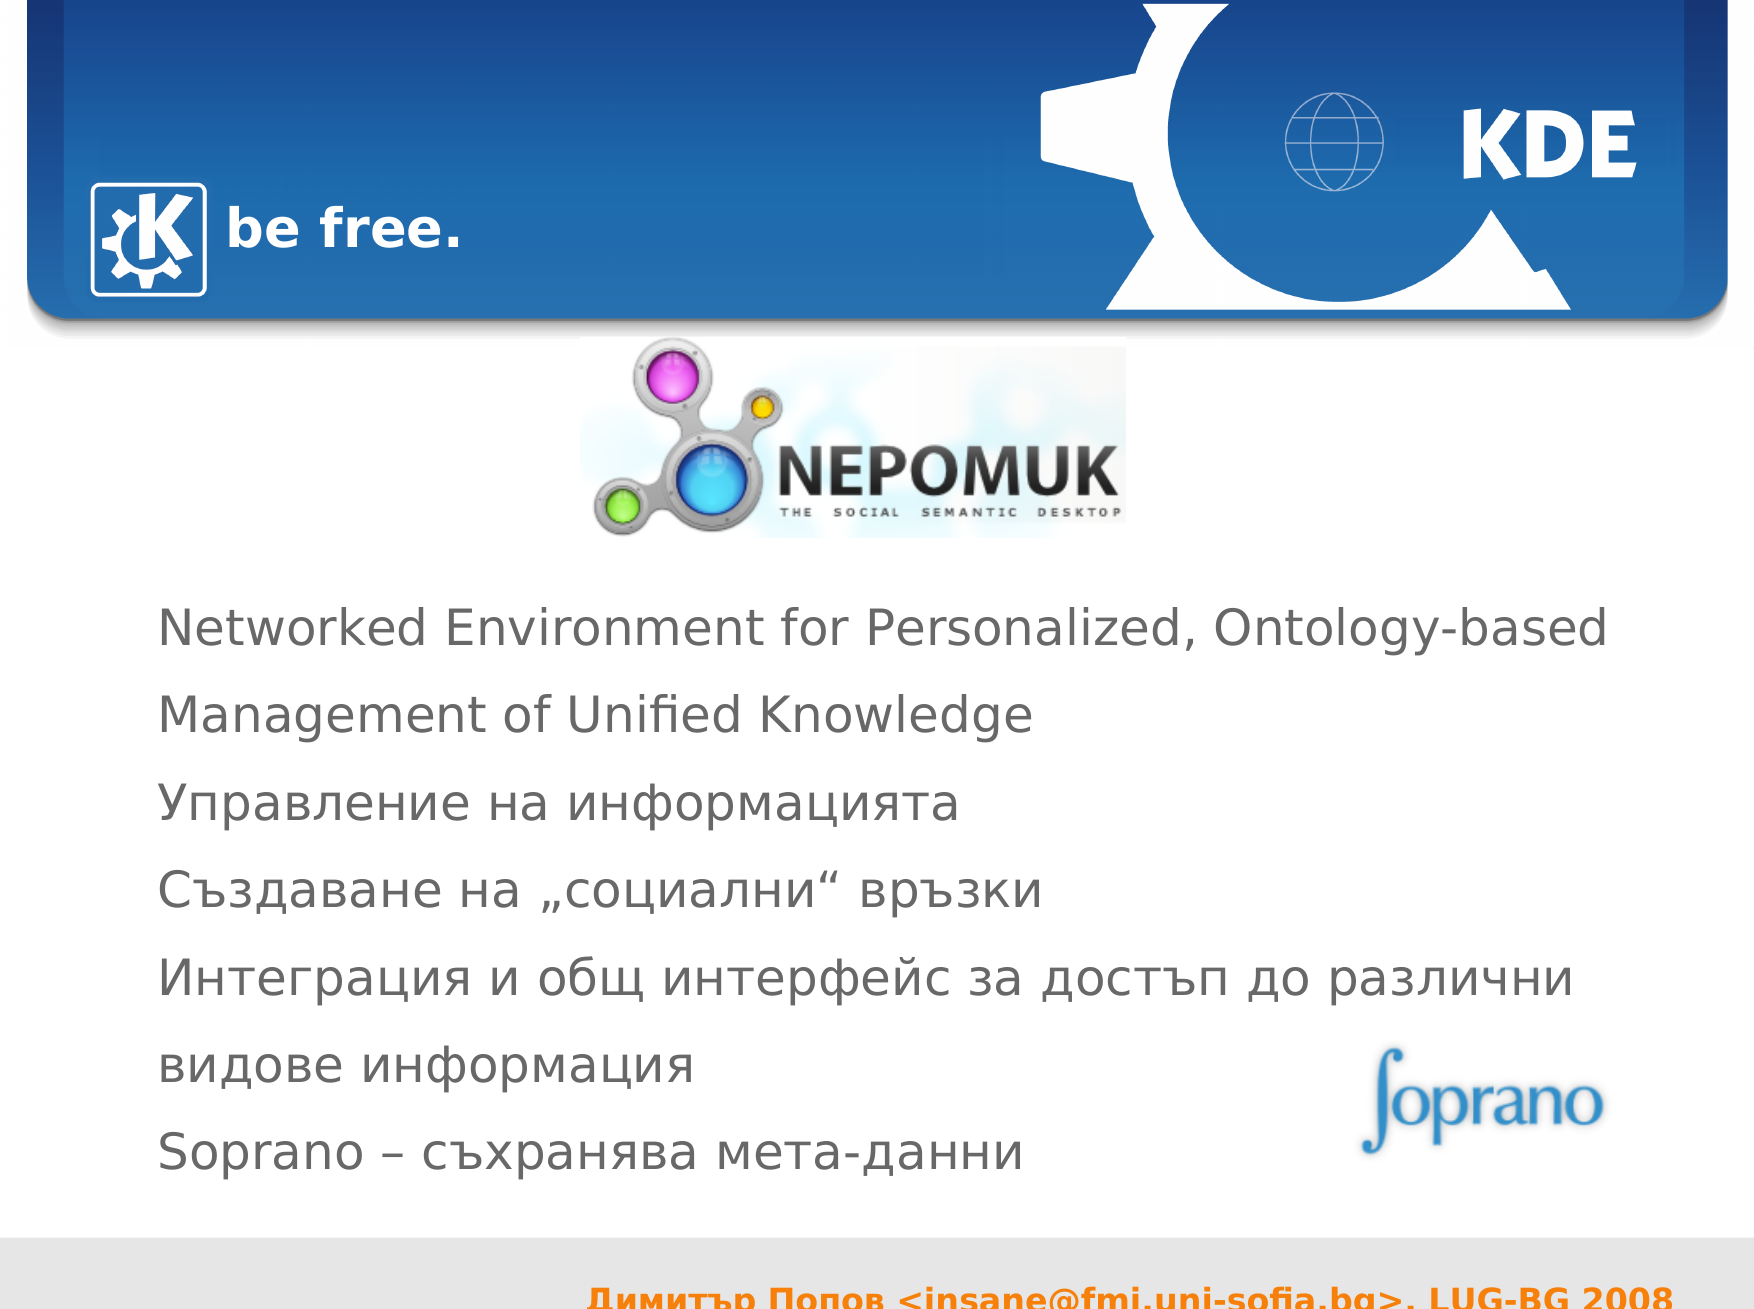

# be free.
Networked Environment for Personalized, Ontology-based Management of Unified Knowledge
Управление на информацията
Създаване на „социални“ връзки
Интеграция и общ интерфейс за достъп до различни видове информация
Soprano – съхранява мета-данни